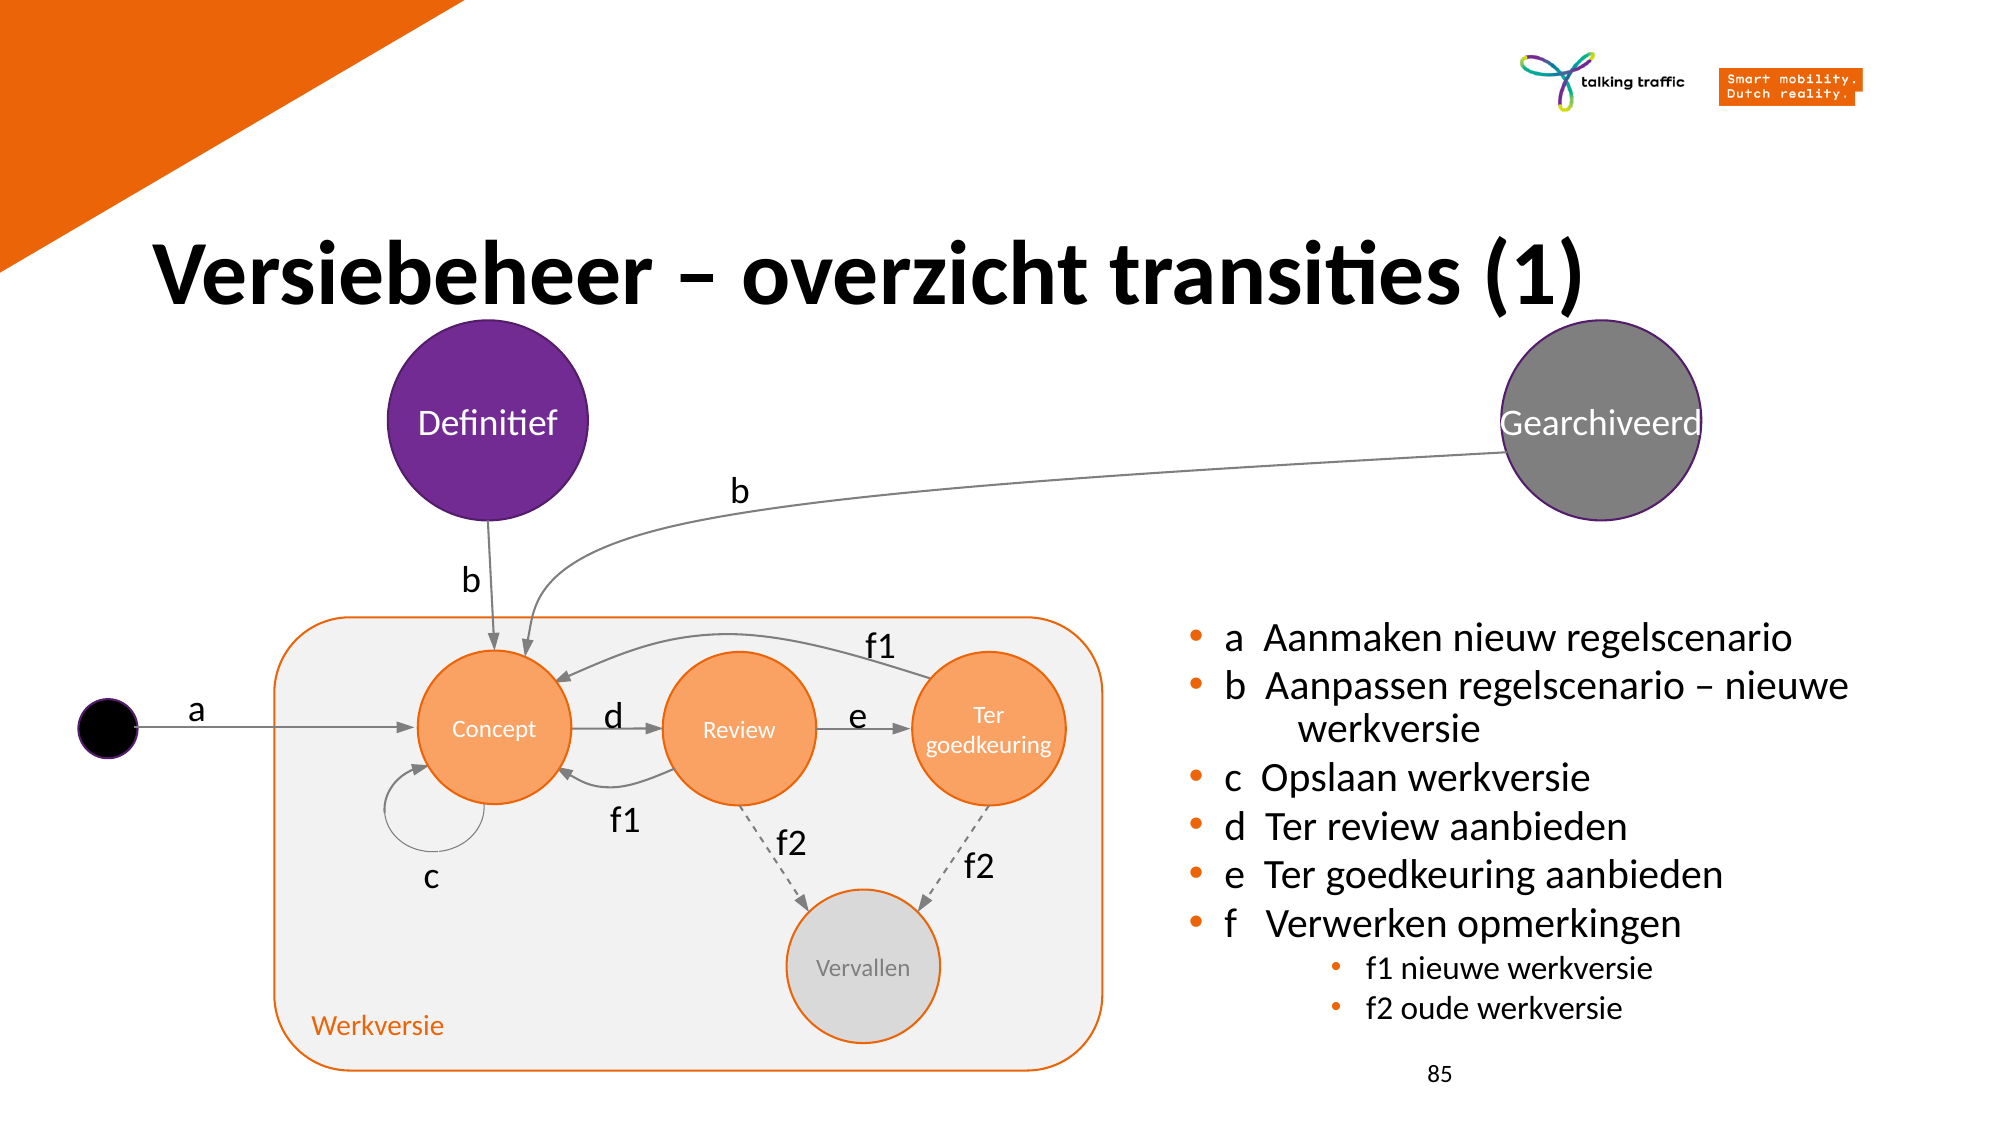

# Versiebeheer – overzicht transities (1)
Definitief
Gearchiveerd
b
b
f1
Werkversie
a Aanmaken nieuw regelscenario
b Aanpassen regelscenario – nieuwe
 werkversie
c Opslaan werkversie
d Ter review aanbieden
e Ter goedkeuring aanbieden
f Verwerken opmerkingen
f1 nieuwe werkversie
f2 oude werkversie
Concept
Review
Ter
goedkeuring
a
d
e
f1
f2
f2
c
Vervallen